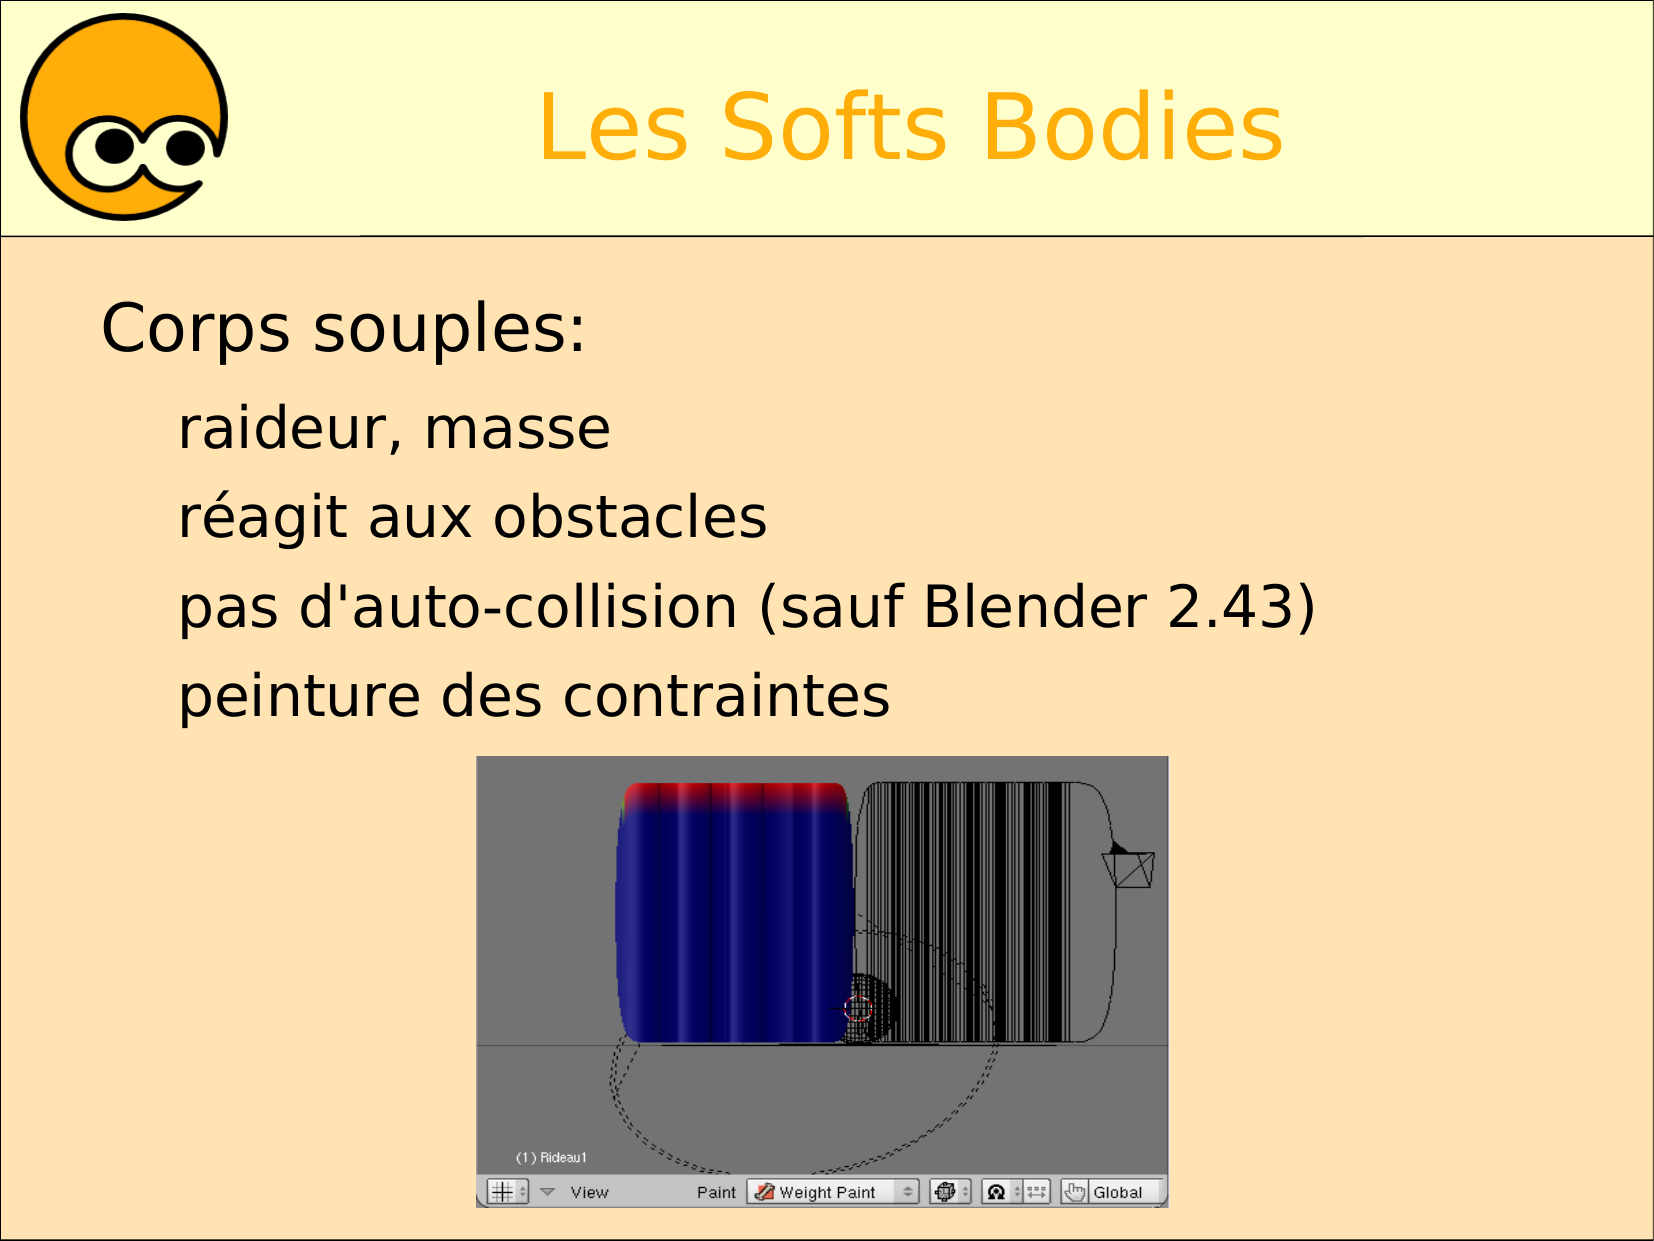

# Les Softs Bodies
Corps souples:
raideur, masse
réagit aux obstacles
pas d'auto-collision (sauf Blender 2.43)
peinture des contraintes